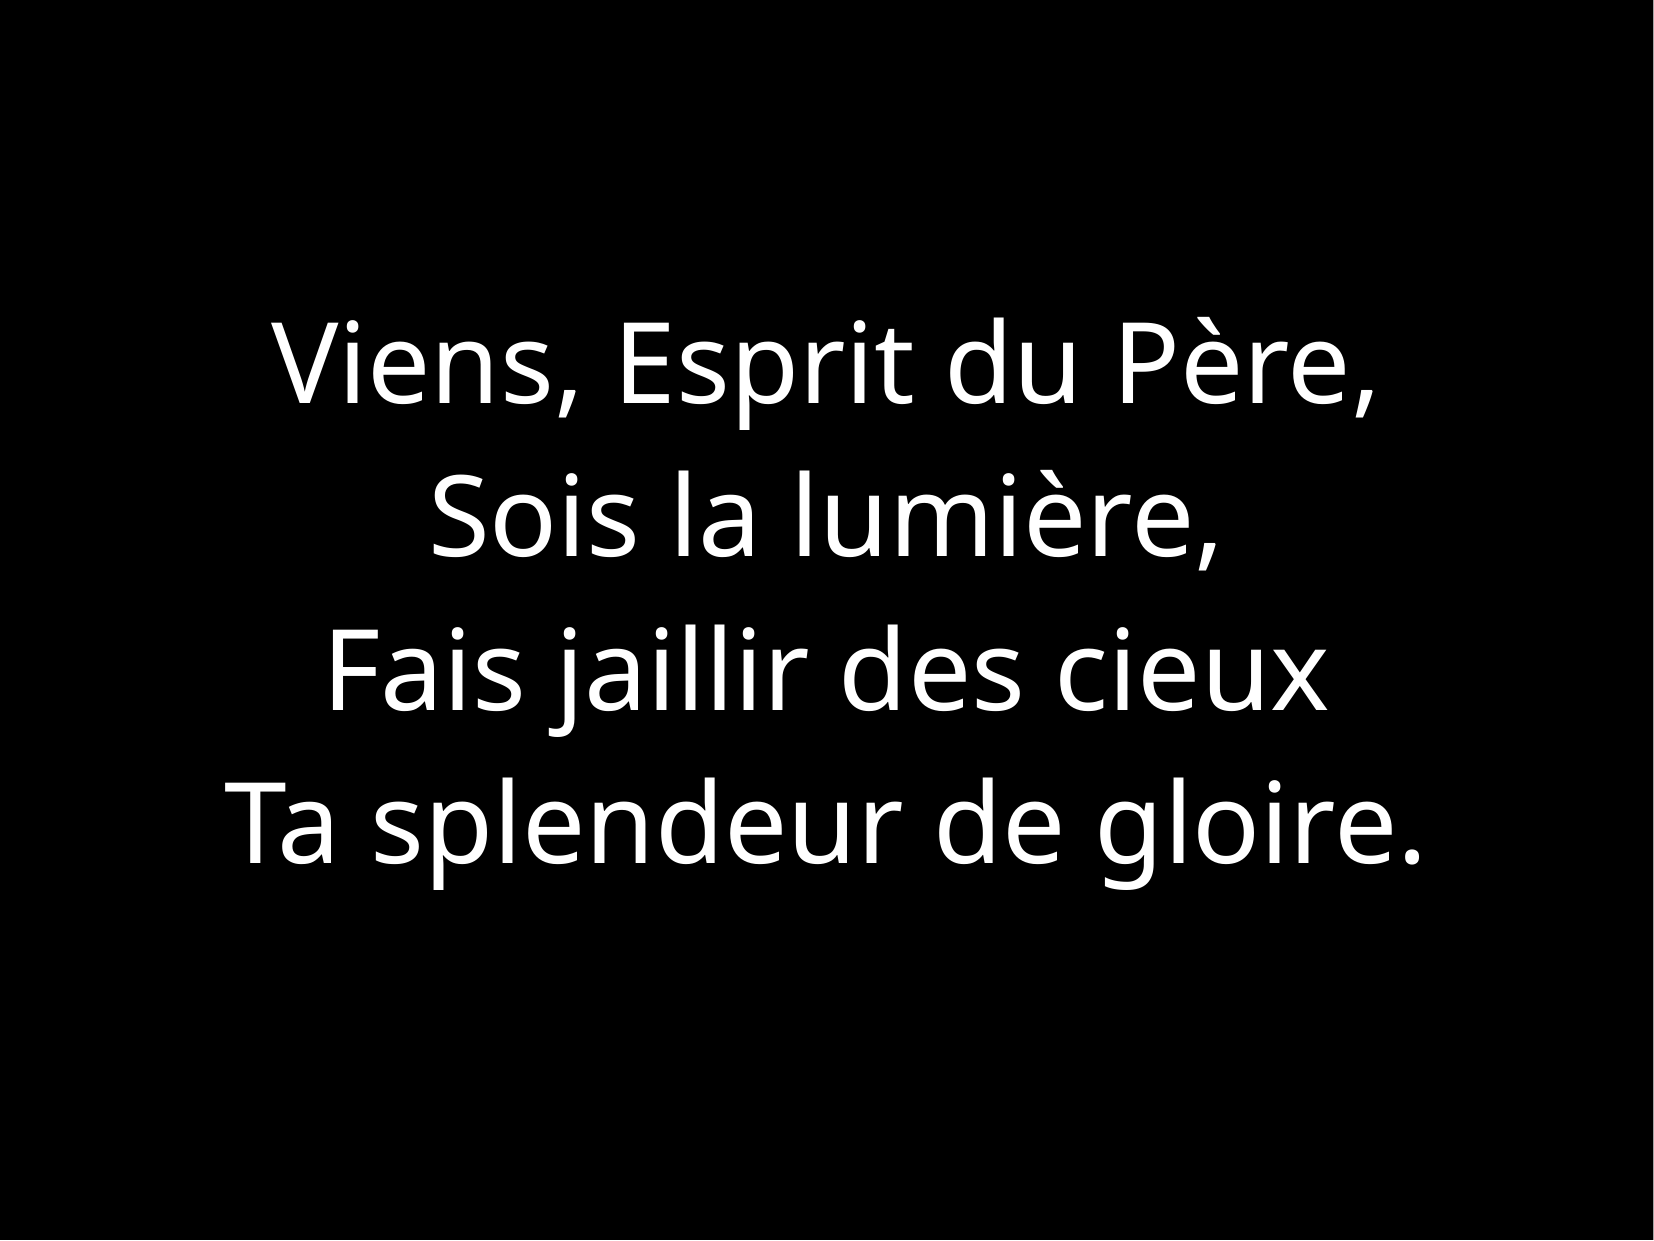

# Viens, Esprit du Père,
Sois la lumière,
Fais jaillir des cieux
Ta splendeur de gloire.